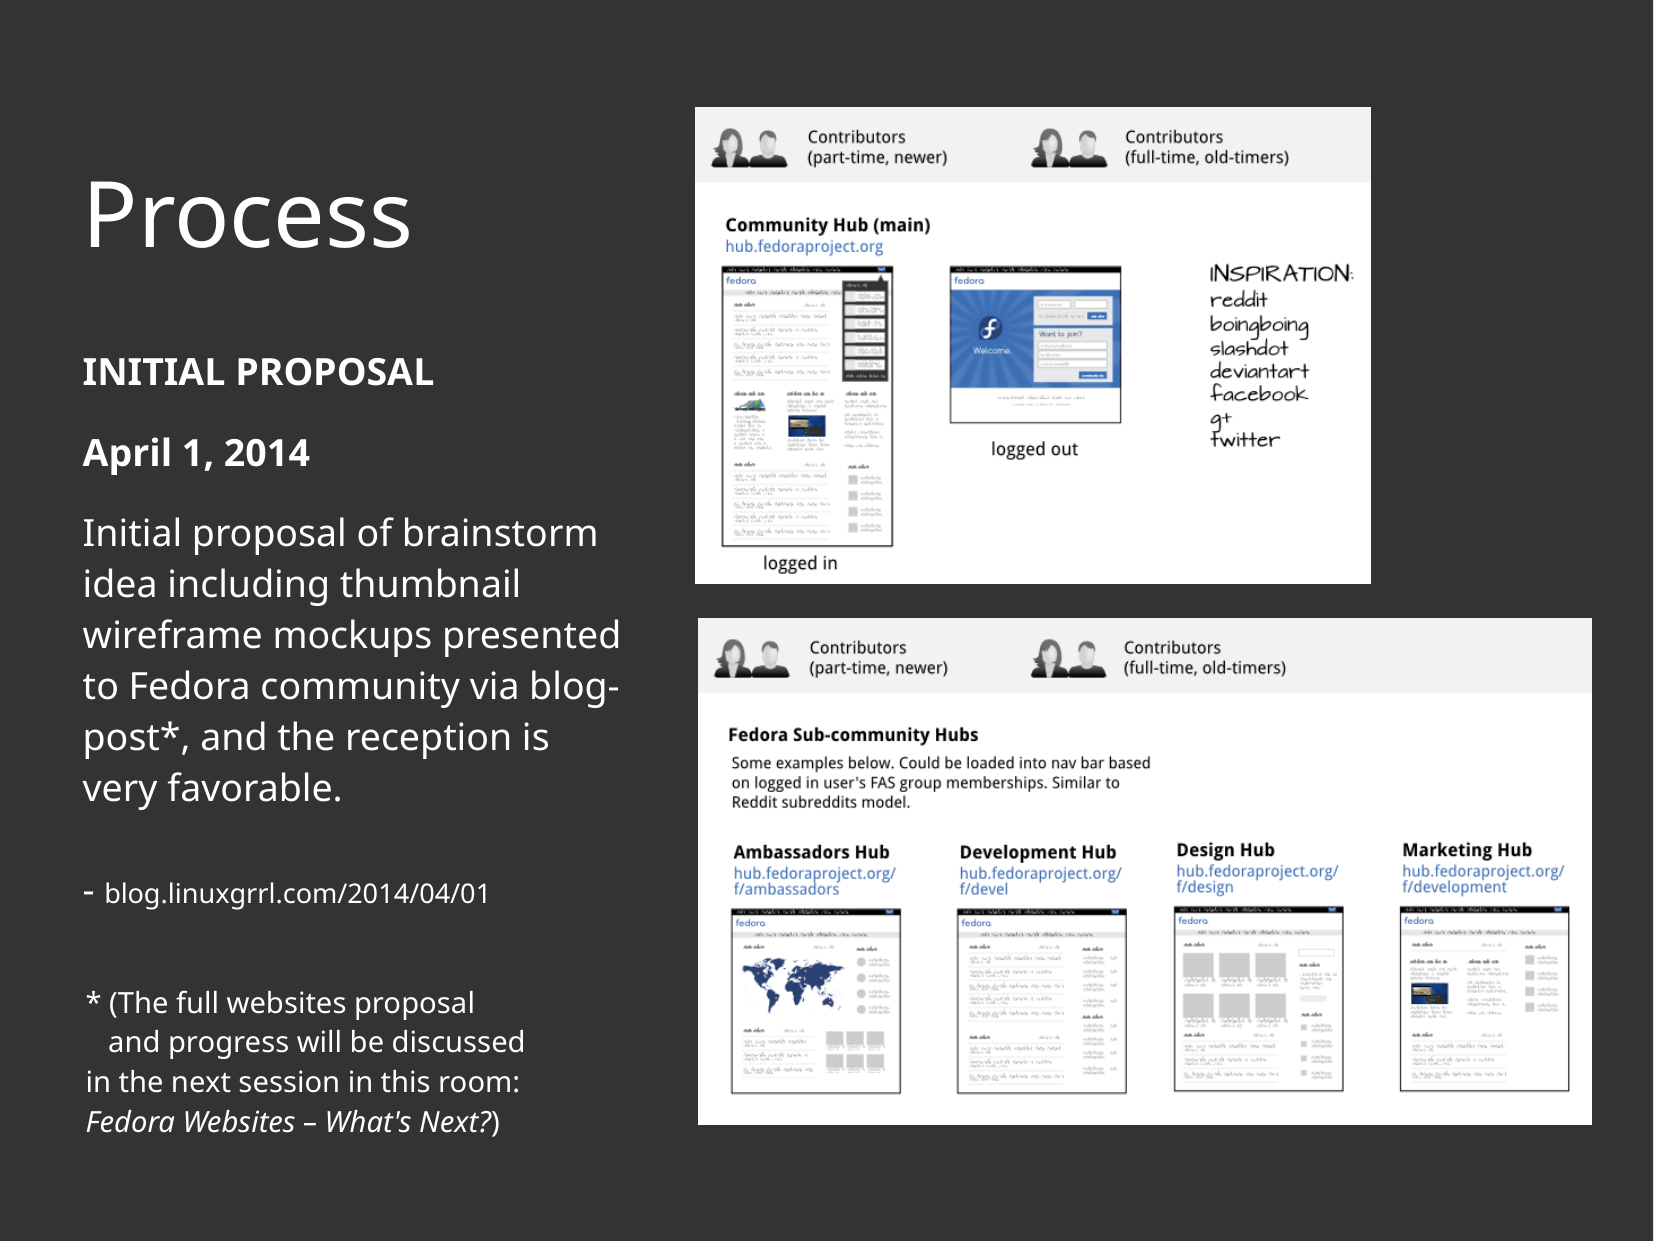

# Process
INITIAL PROPOSAL
April 1, 2014
Initial proposal of brainstorm idea including thumbnail wireframe mockups presented to Fedora community via blog-post*, and the reception is very favorable.
- blog.linuxgrrl.com/2014/04/01
* (The full websites proposal
 and progress will be discussed in the next session in this room: Fedora Websites – What's Next?)